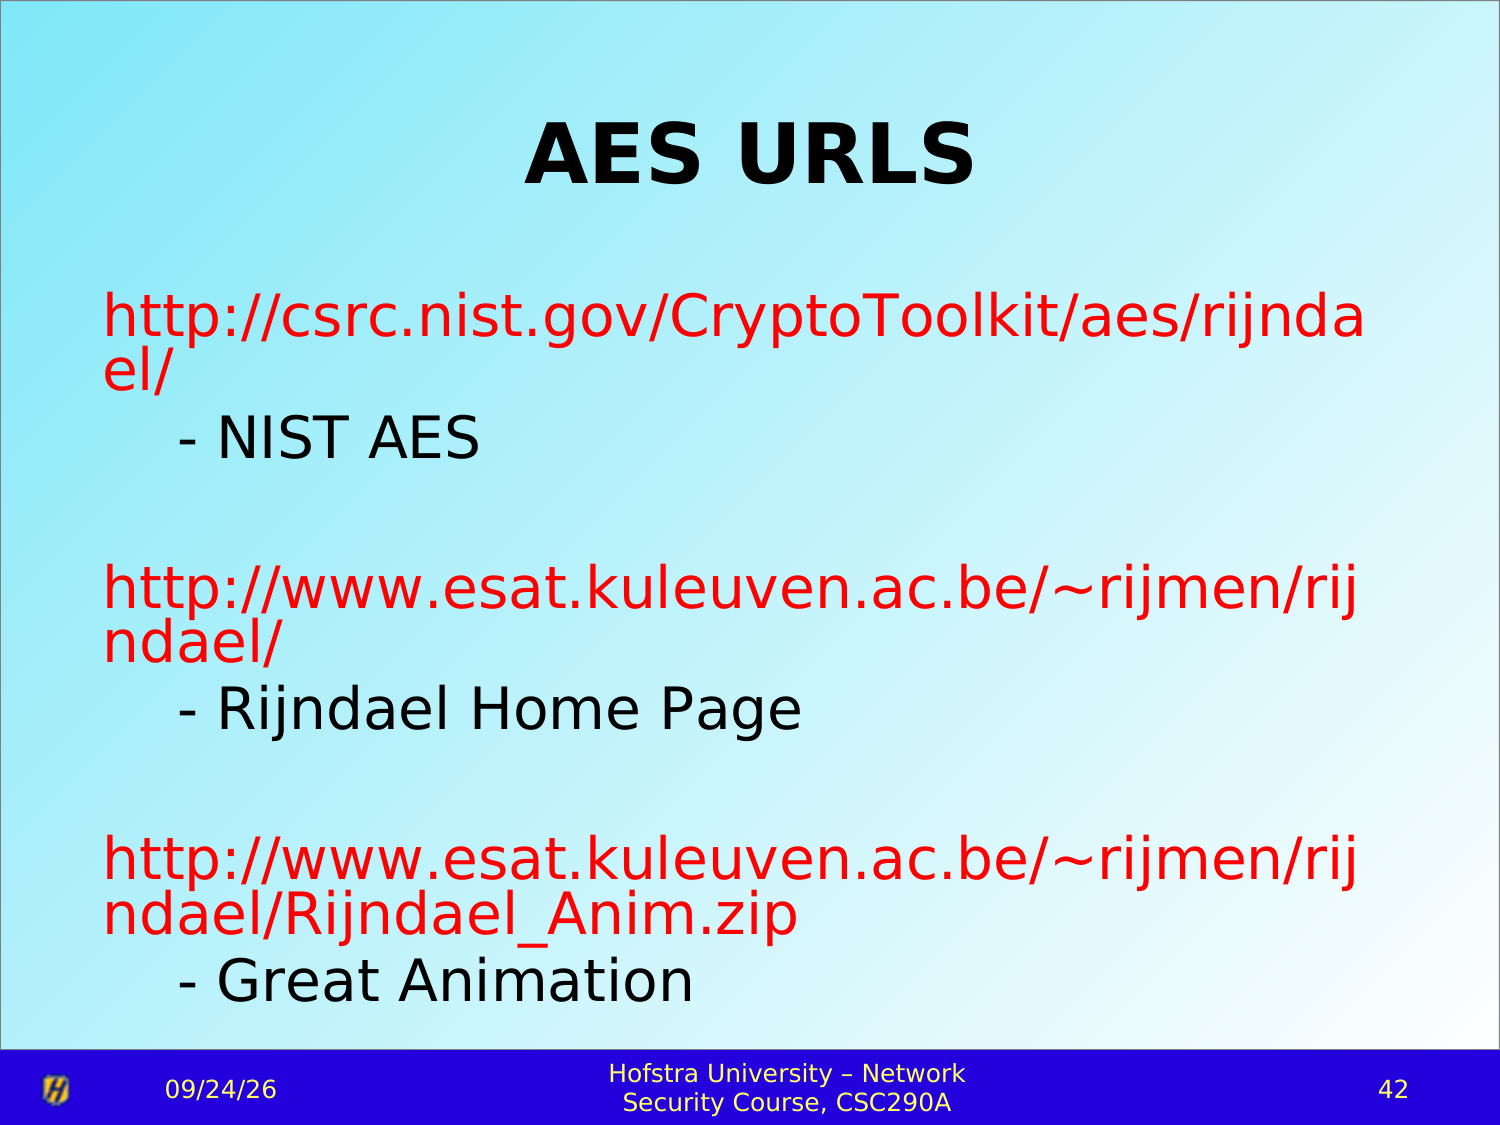

# AES URLS
http://csrc.nist.gov/CryptoToolkit/aes/rijndael/ - NIST AES
http://www.esat.kuleuven.ac.be/~rijmen/rijndael/ - Rijndael Home Page
http://www.esat.kuleuven.ac.be/~rijmen/rijndael/Rijndael_Anim.zip - Great Animation
42